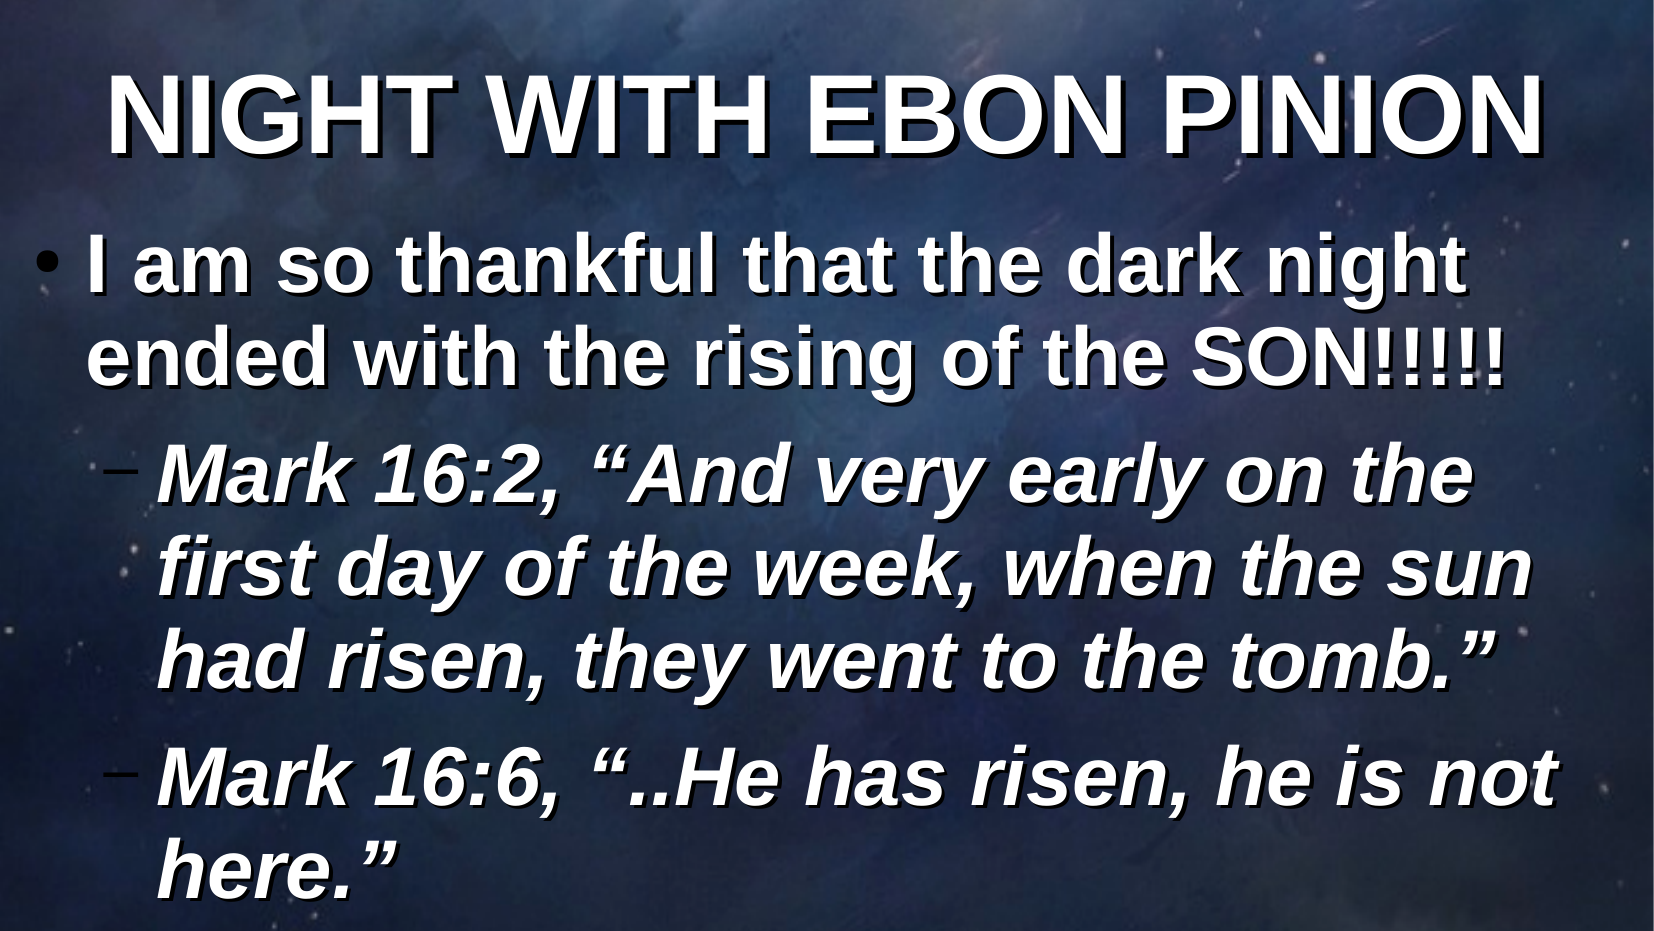

# NIGHT WITH EBON PINION
I am so thankful that the dark night ended with the rising of the SON!!!!!
Mark 16:2, “And very early on the first day of the week, when the sun had risen, they went to the tomb.”
Mark 16:6, “..He has risen, he is not here.”